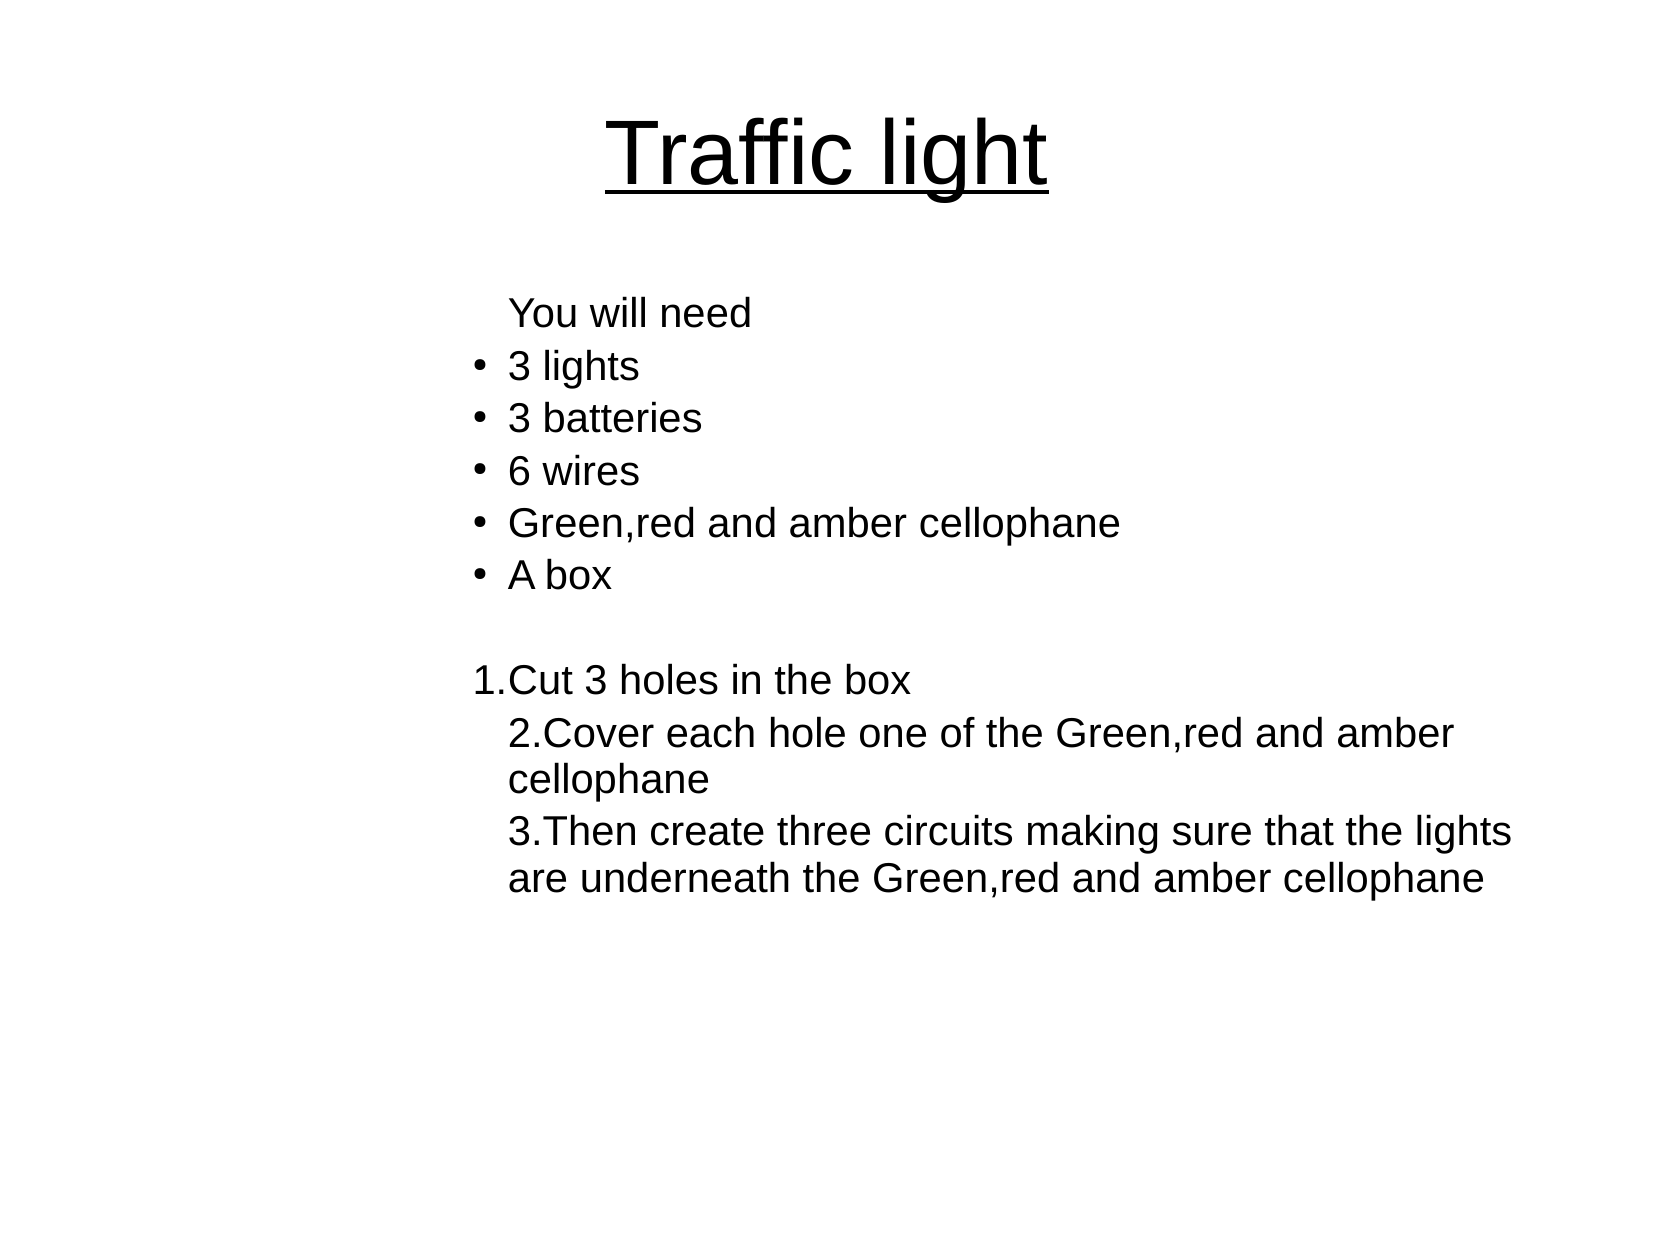

# Traffic light
You will need
3 lights
3 batteries
6 wires
Green,red and amber cellophane
A box
Cut 3 holes in the box
2.Cover each hole one of the Green,red and amber cellophane
3.Then create three circuits making sure that the lights are underneath the Green,red and amber cellophane